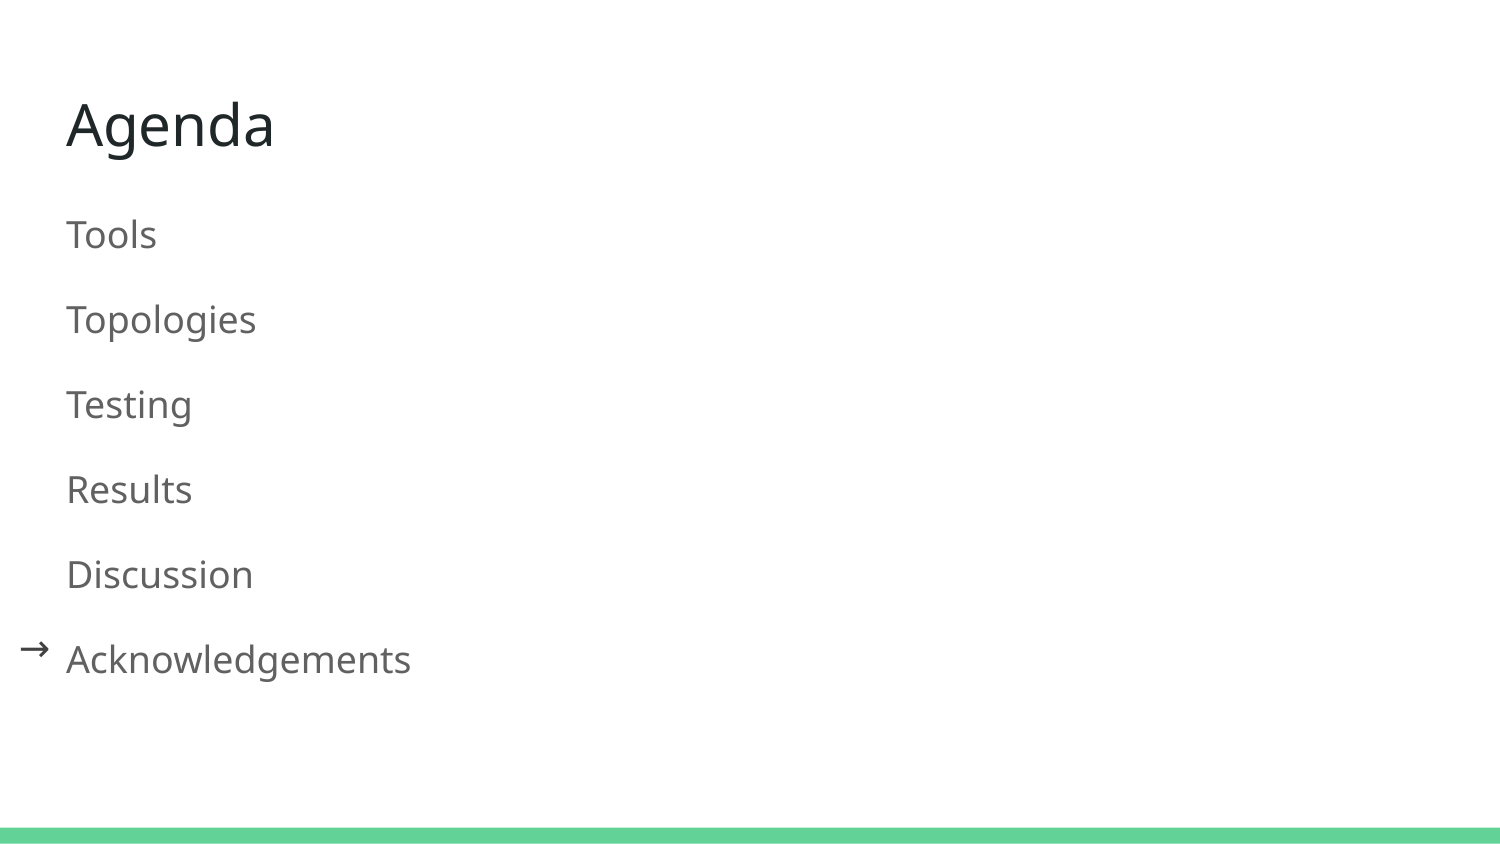

# Agenda
Tools
Topologies
Testing
Results
Discussion
Acknowledgements
→